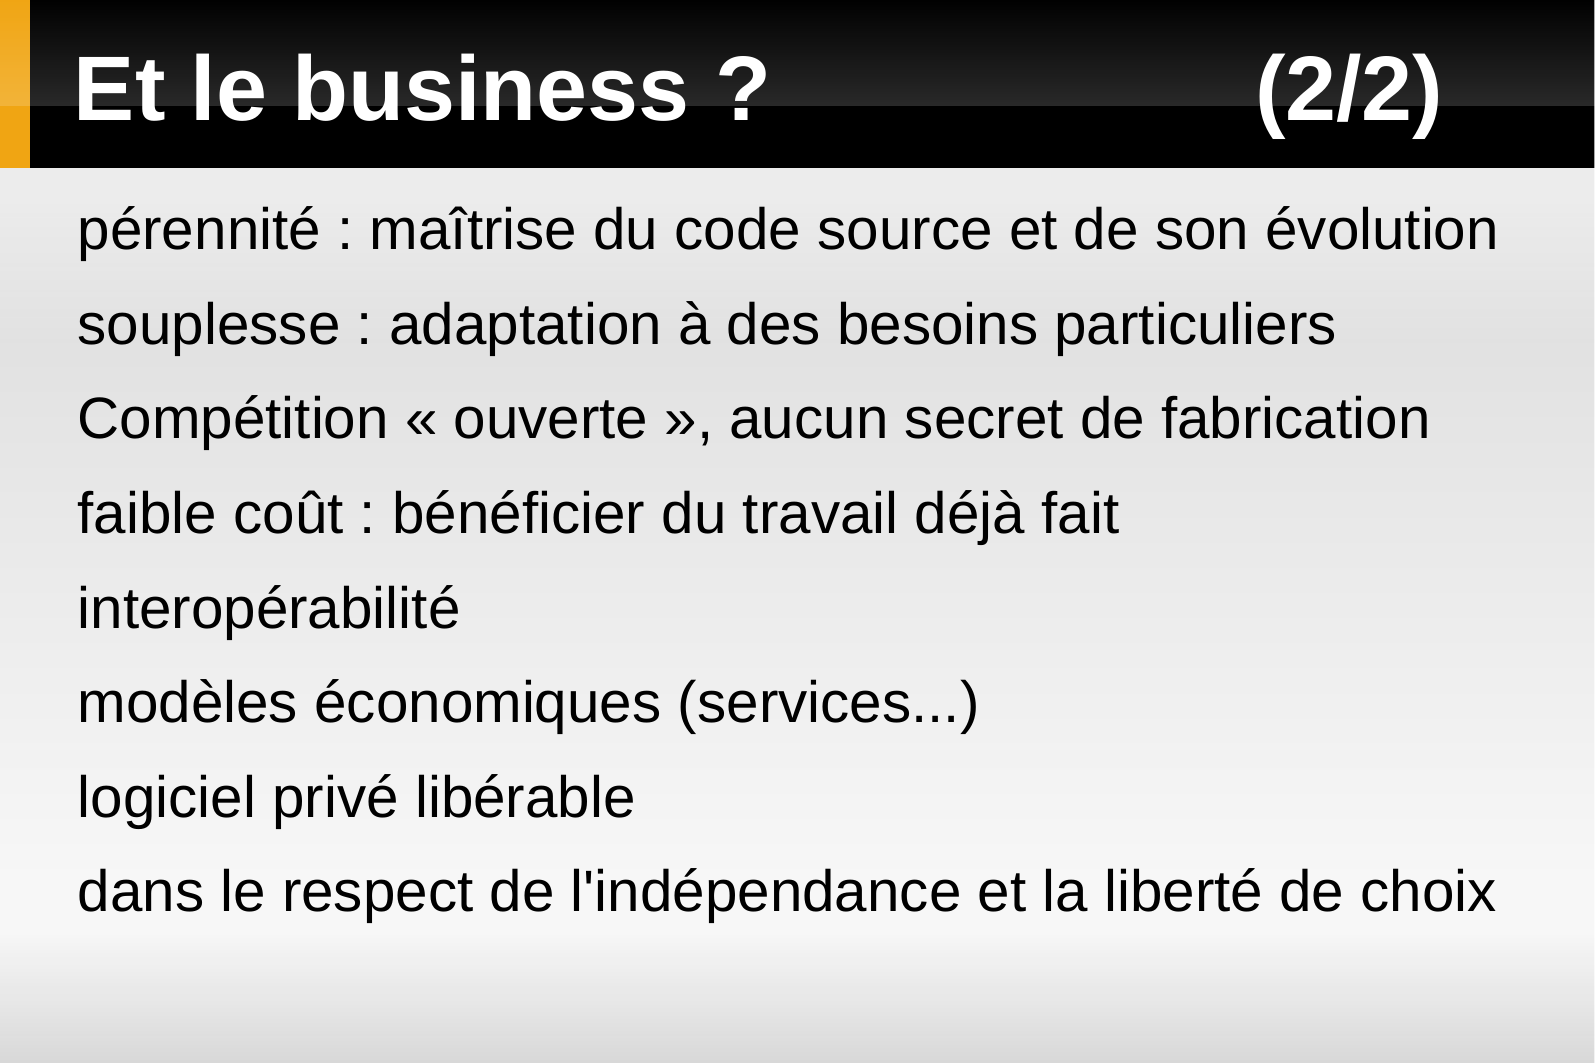

# Et le business ? 							(2/2)
 pérennité : maîtrise du code source et de son évolution
 souplesse : adaptation à des besoins particuliers
 Compétition « ouverte », aucun secret de fabrication
 faible coût : bénéficier du travail déjà fait
 interopérabilité
 modèles économiques (services...)
 logiciel privé libérable
 dans le respect de l'indépendance et la liberté de choix